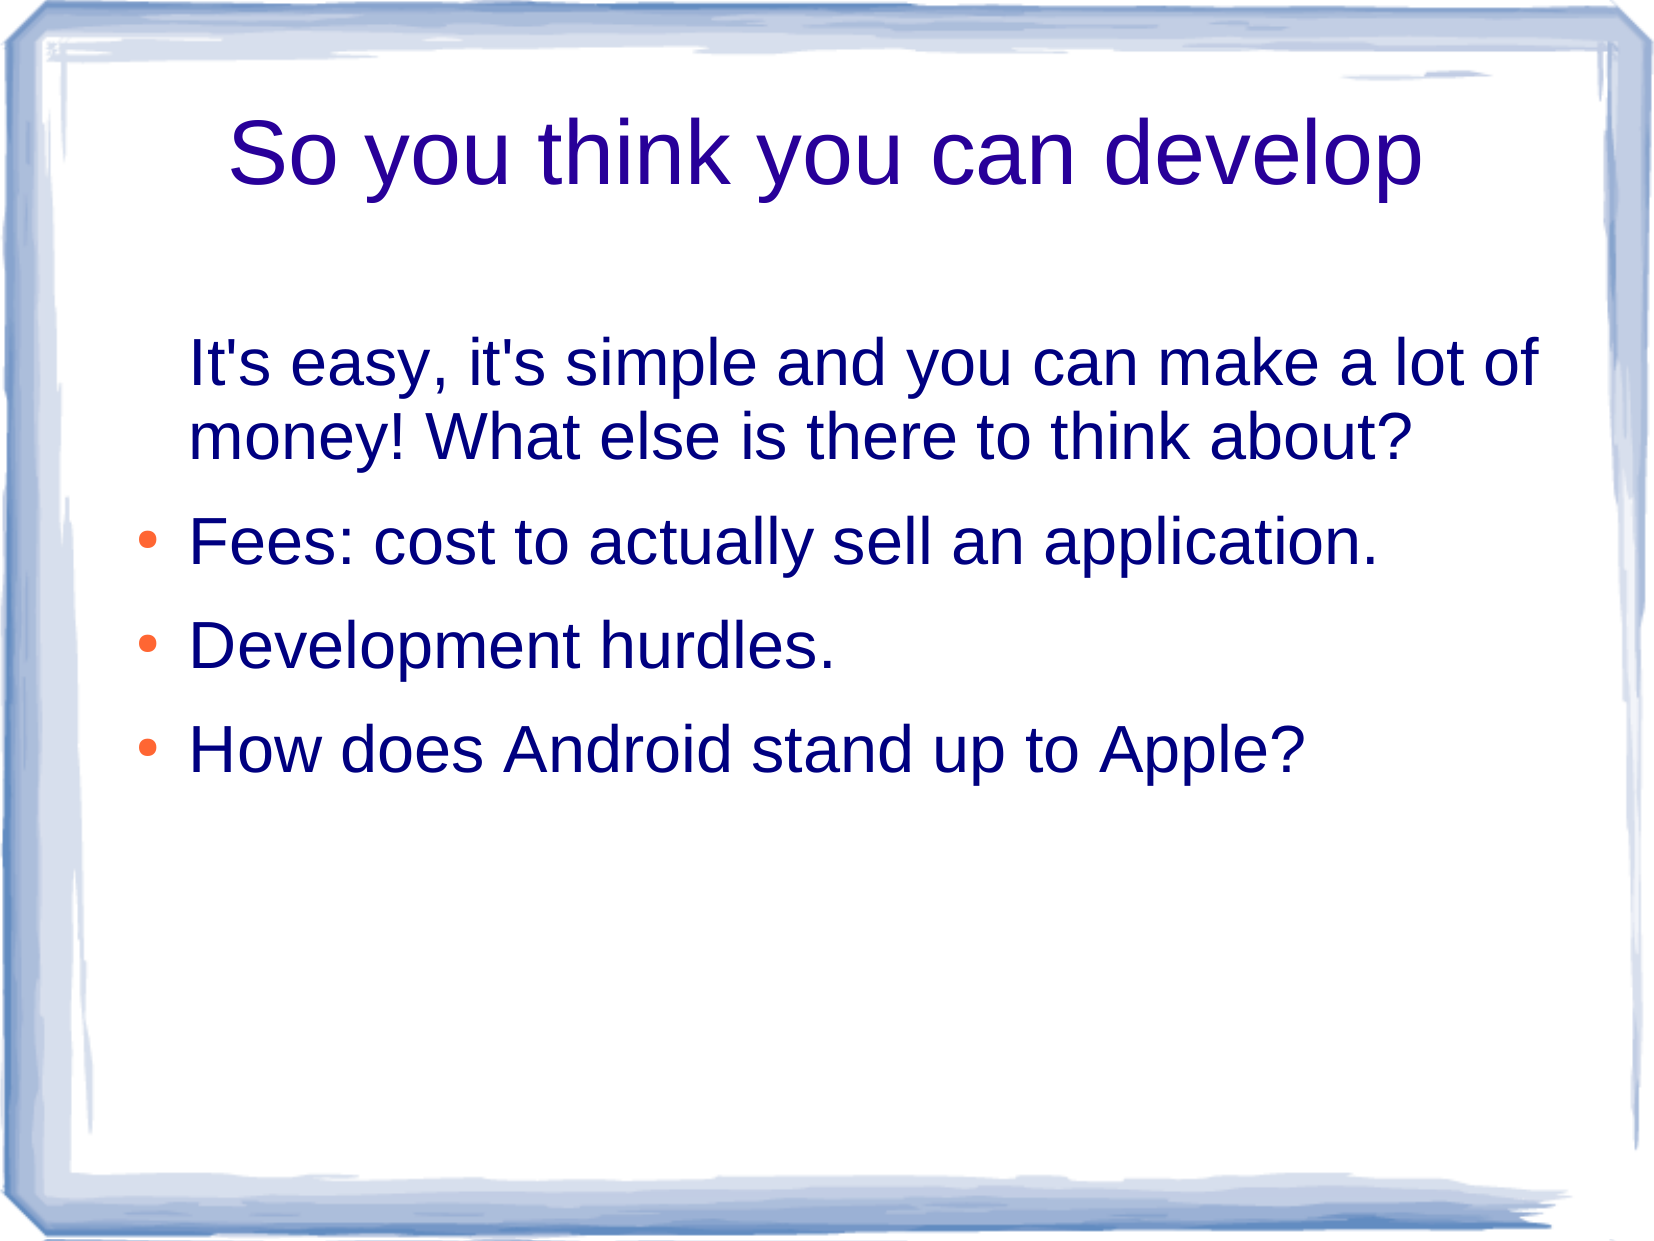

# So you think you can develop
It's easy, it's simple and you can make a lot of money! What else is there to think about?
Fees: cost to actually sell an application.
Development hurdles.
How does Android stand up to Apple?